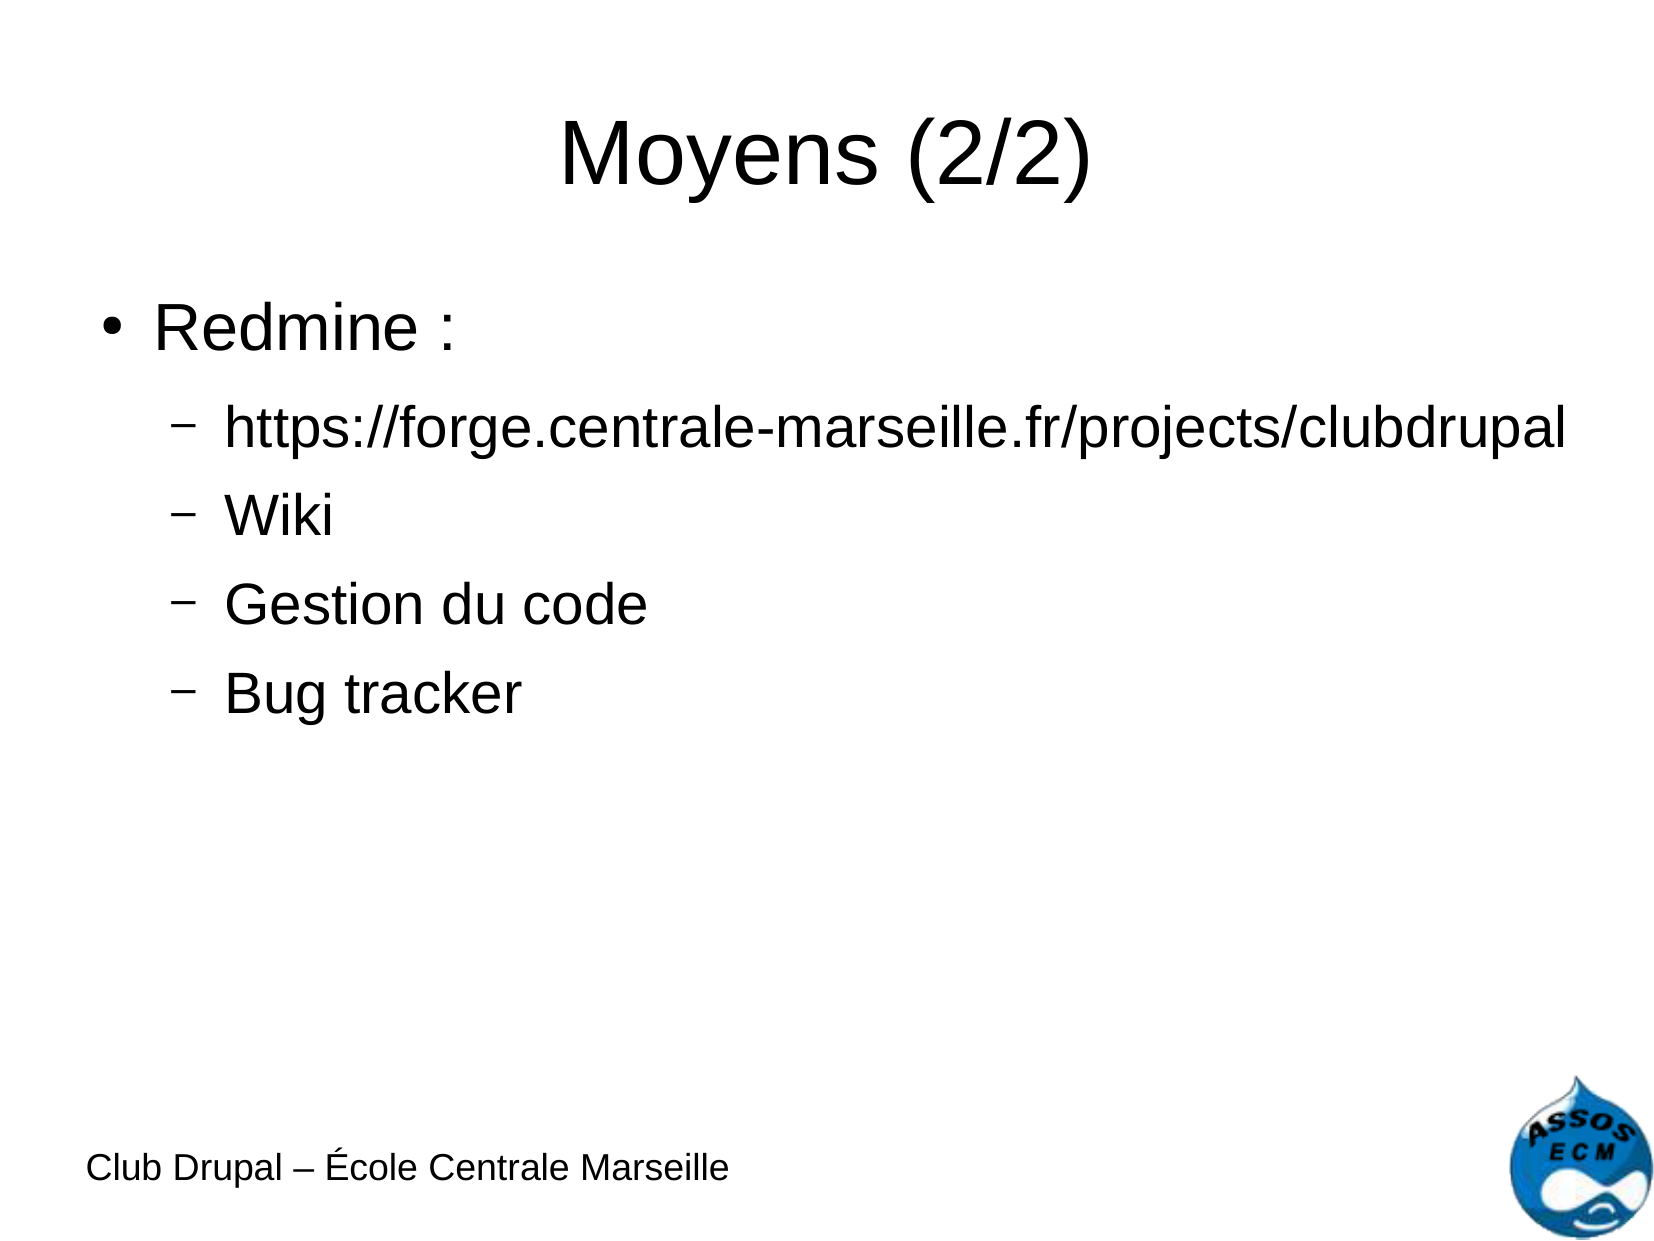

# Moyens (2/2)
Redmine :
https://forge.centrale-marseille.fr/projects/clubdrupal
Wiki
Gestion du code
Bug tracker